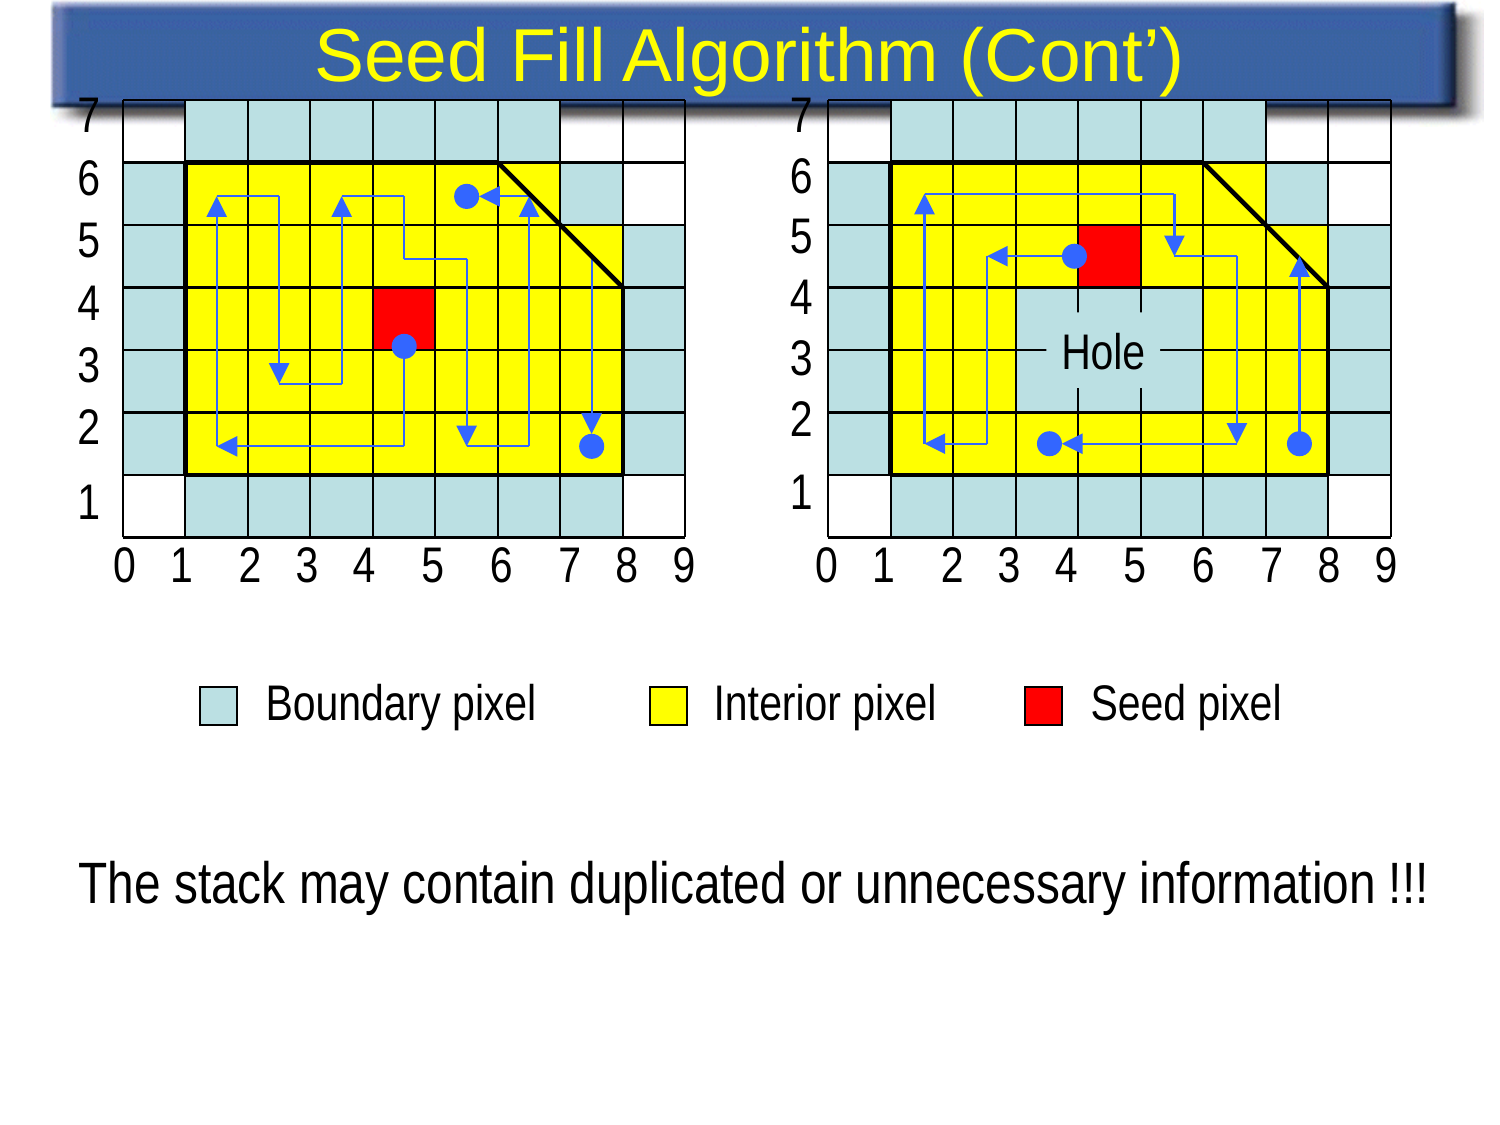

# Seed Fill Algorithm (Cont’)
7
6
5
4
3
2
1
Hole
0 1 2 3 4 5 6 7 8 9
7
6
5
4
3
2
1
0 1 2 3 4 5 6 7 8 9
Boundary pixel
Interior pixel
Seed pixel
The stack may contain duplicated or unnecessary information !!!